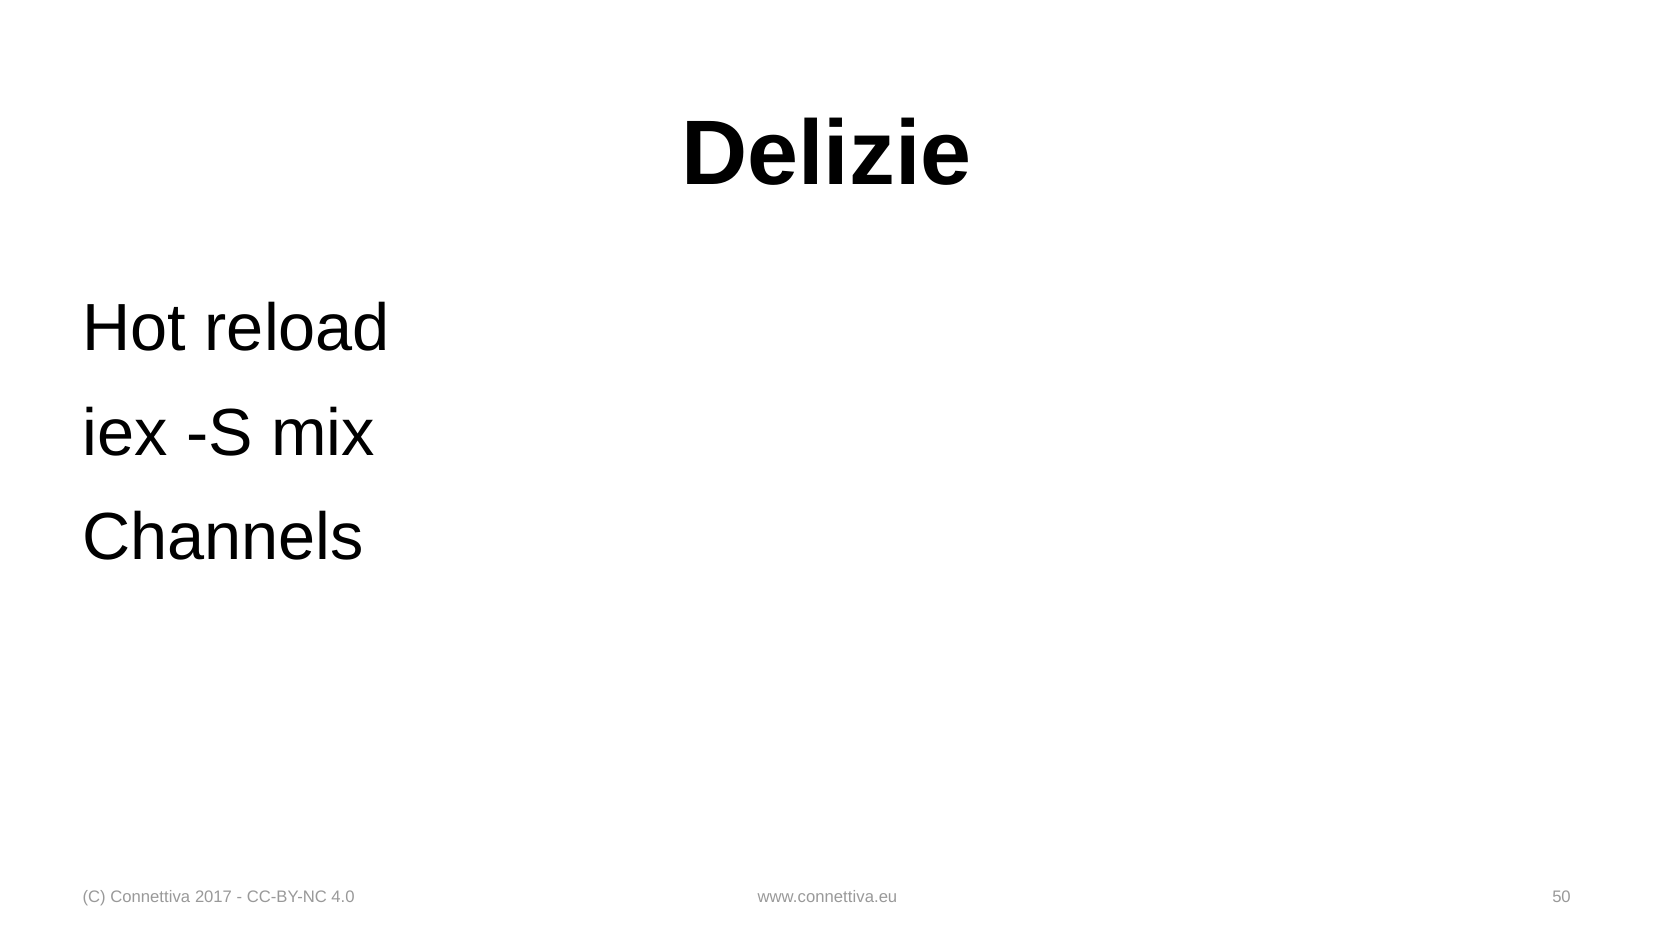

# Delizie
Hot reload
iex -S mix
Channels
(C) Connettiva 2017 - CC-BY-NC 4.0
www.connettiva.eu
50